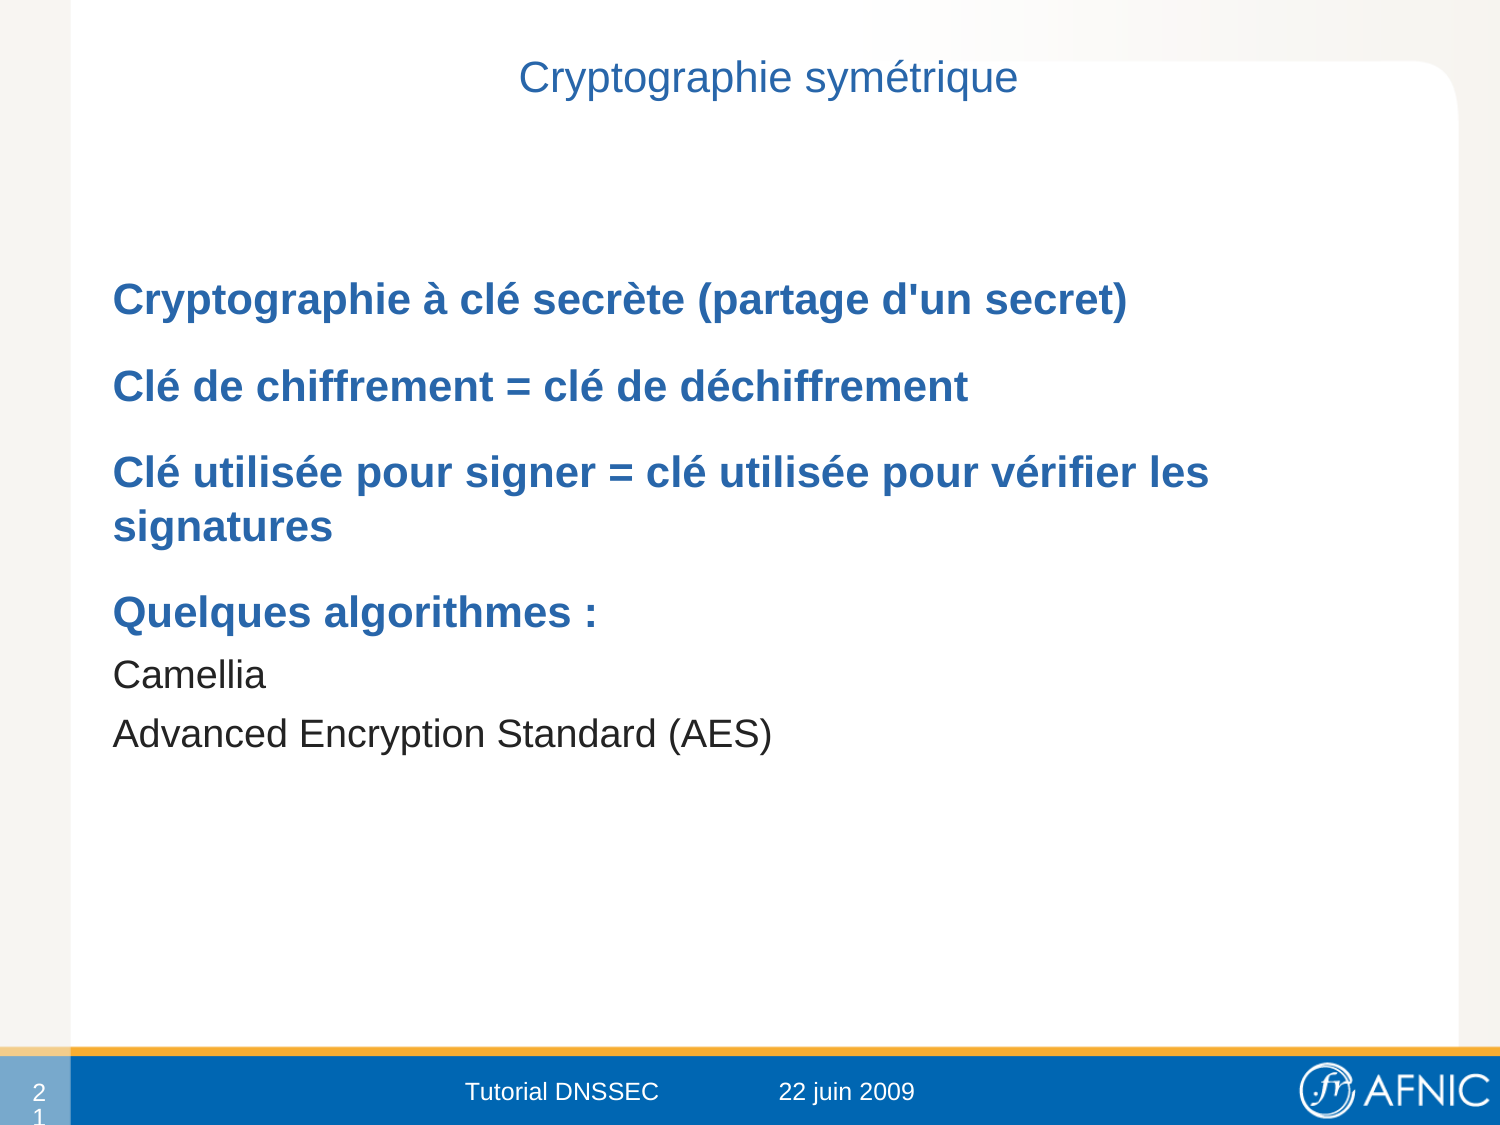

# Cryptographie symétrique
Cryptographie à clé secrète (partage d'un secret)
Clé de chiffrement = clé de déchiffrement
Clé utilisée pour signer = clé utilisée pour vérifier les signatures
Quelques algorithmes :
Camellia
Advanced Encryption Standard (AES)